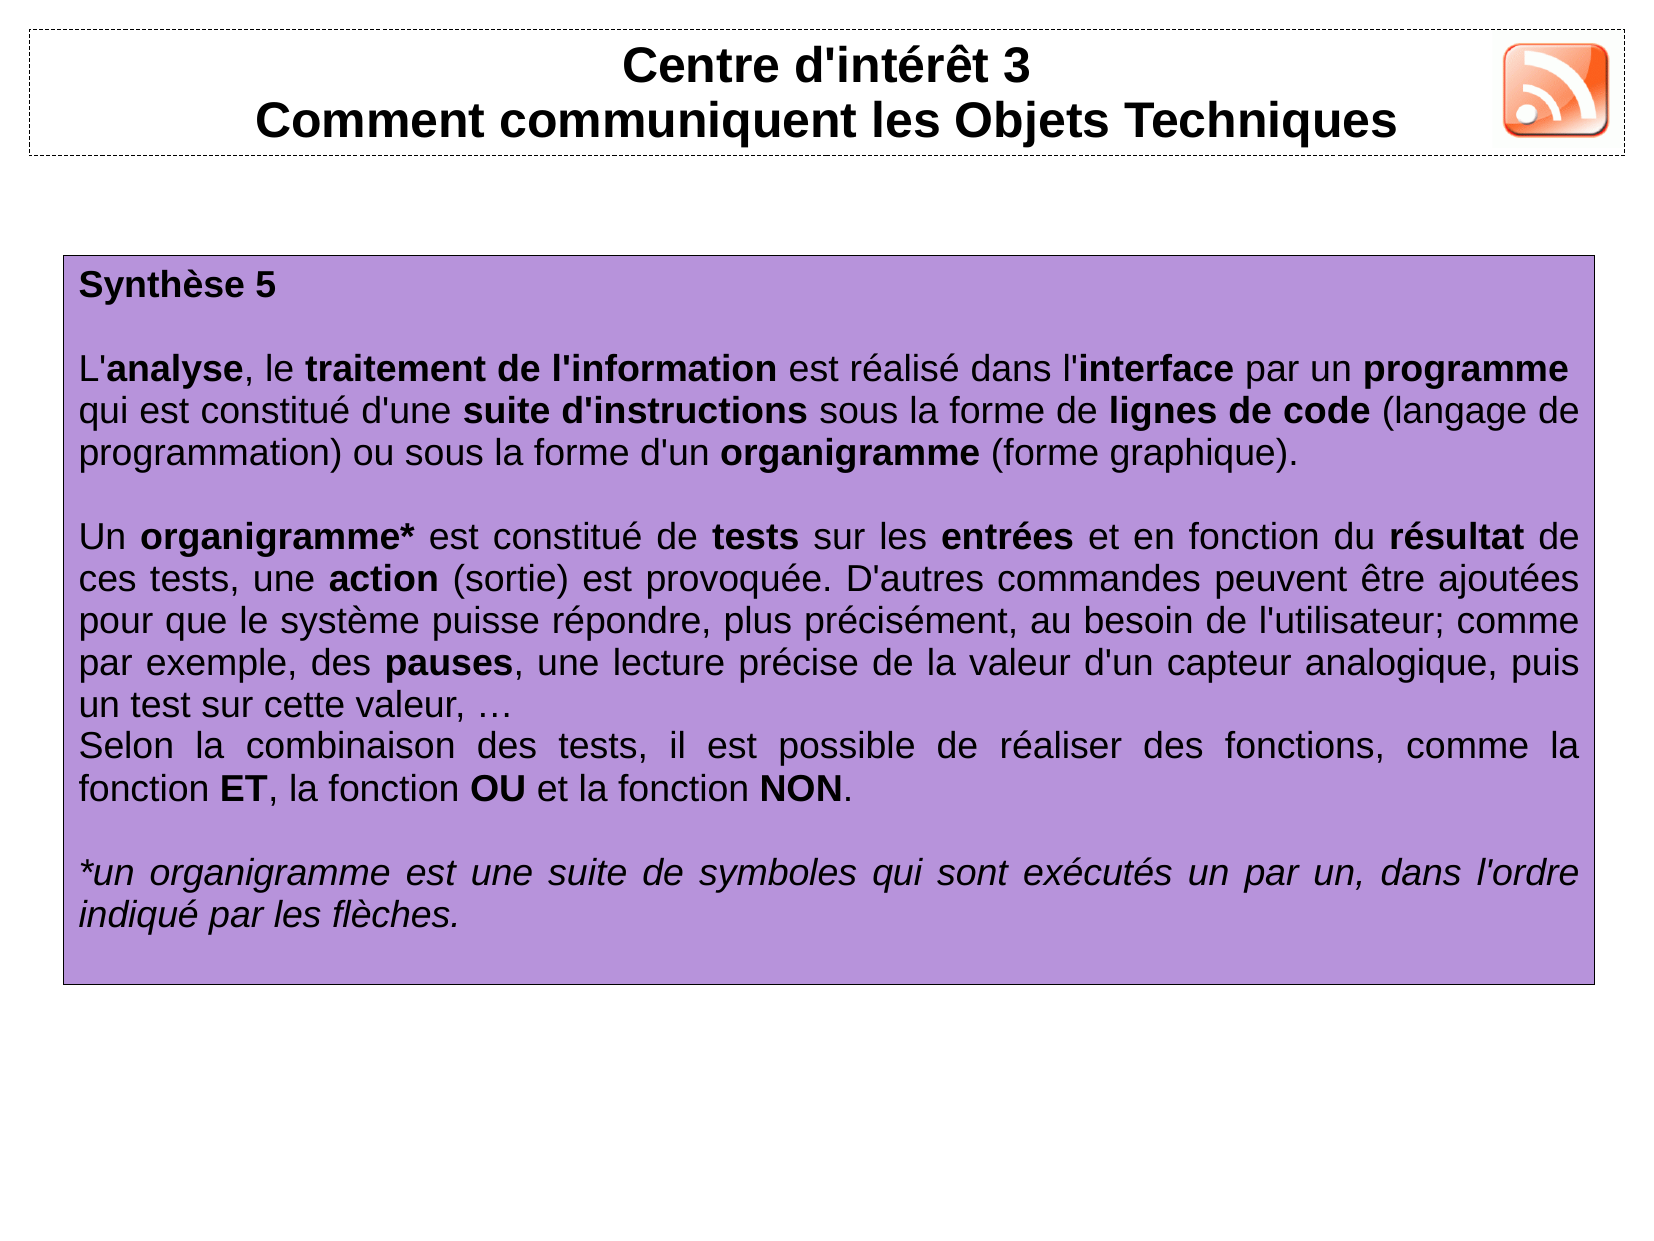

Centre d'intérêt 3
Comment communiquent les Objets Techniques
Synthèse 5
L'analyse, le traitement de l'information est réalisé dans l'interface par un programme qui est constitué d'une suite d'instructions sous la forme de lignes de code (langage de programmation) ou sous la forme d'un organigramme (forme graphique).
Un organigramme* est constitué de tests sur les entrées et en fonction du résultat de ces tests, une action (sortie) est provoquée. D'autres commandes peuvent être ajoutées pour que le système puisse répondre, plus précisément, au besoin de l'utilisateur; comme par exemple, des pauses, une lecture précise de la valeur d'un capteur analogique, puis un test sur cette valeur, …
Selon la combinaison des tests, il est possible de réaliser des fonctions, comme la fonction ET, la fonction OU et la fonction NON.
*un organigramme est une suite de symboles qui sont exécutés un par un, dans l'ordre indiqué par les flèches.